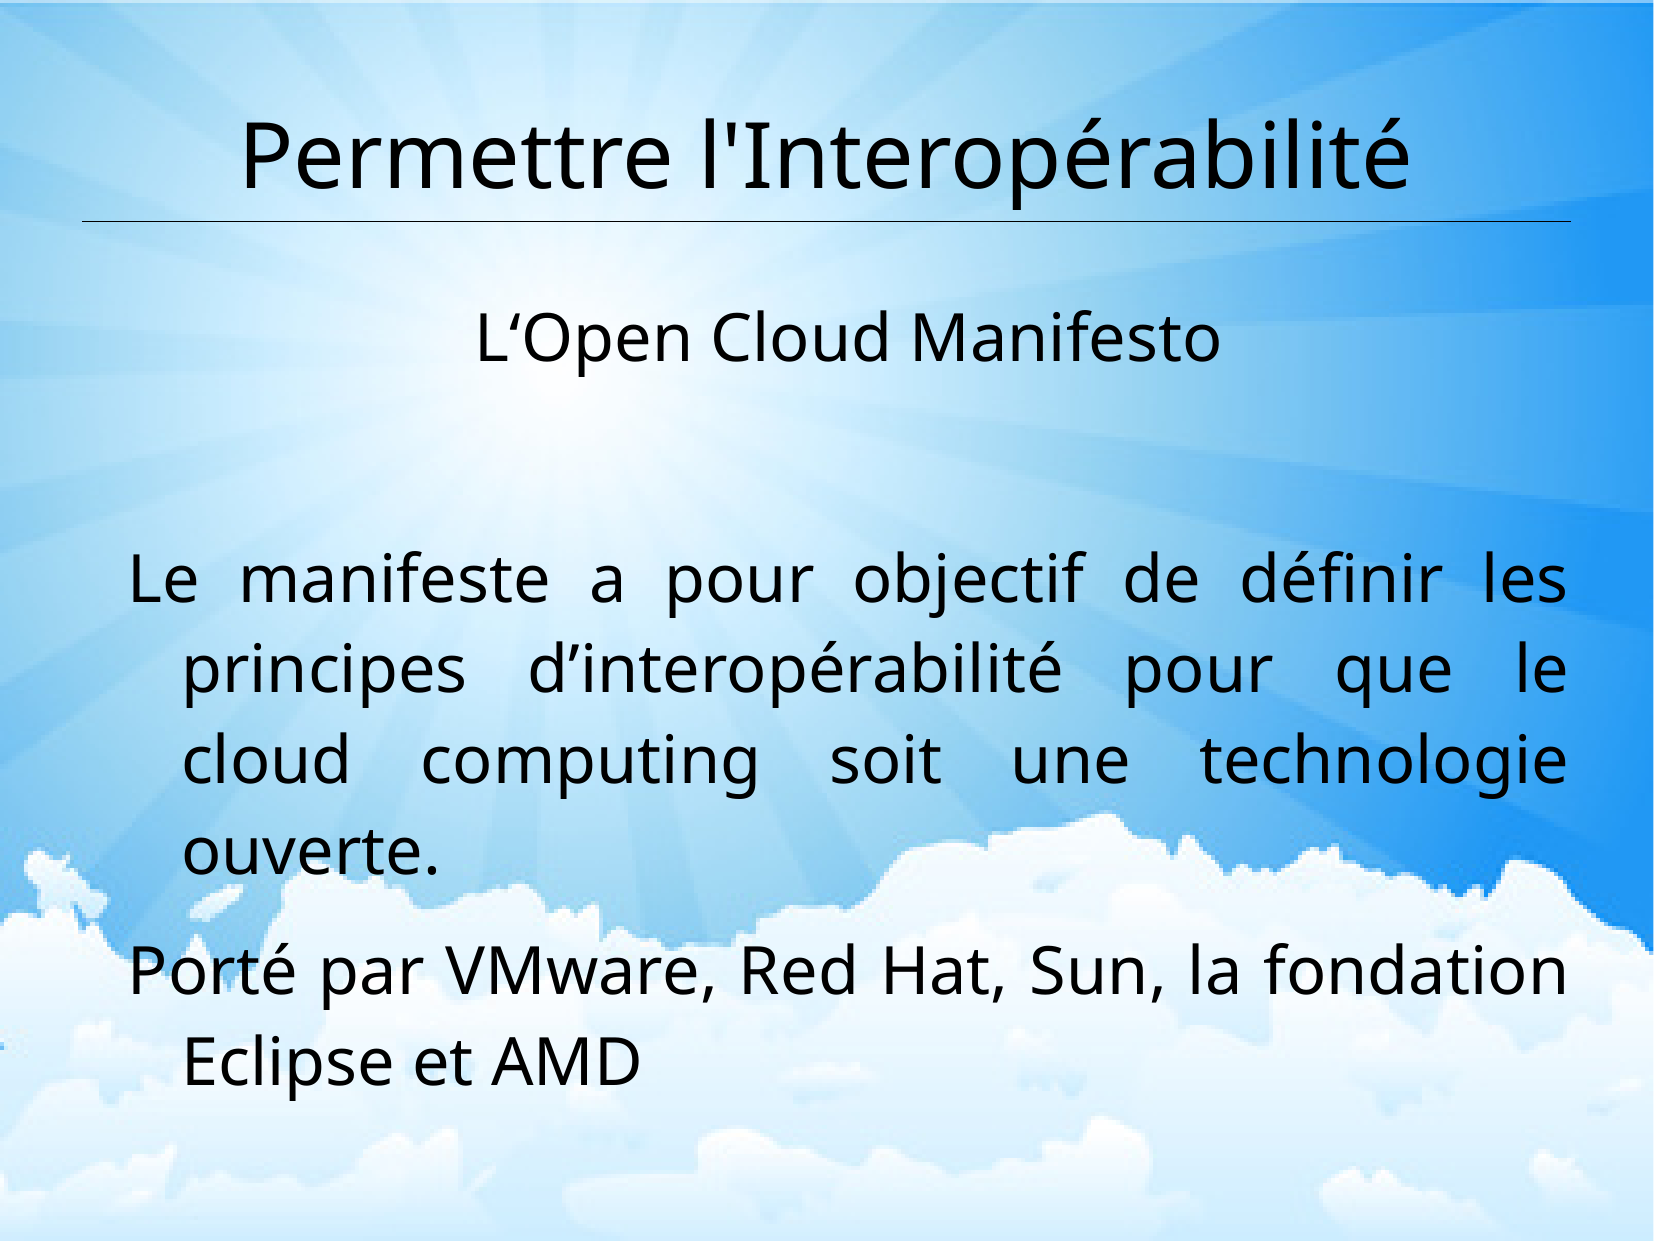

# Permettre l'Interopérabilité
L‘Open Cloud Manifesto
Le manifeste a pour objectif de définir les principes d’interopérabilité pour que le cloud computing soit une technologie ouverte.
Porté par VMware, Red Hat, Sun, la fondation Eclipse et AMD